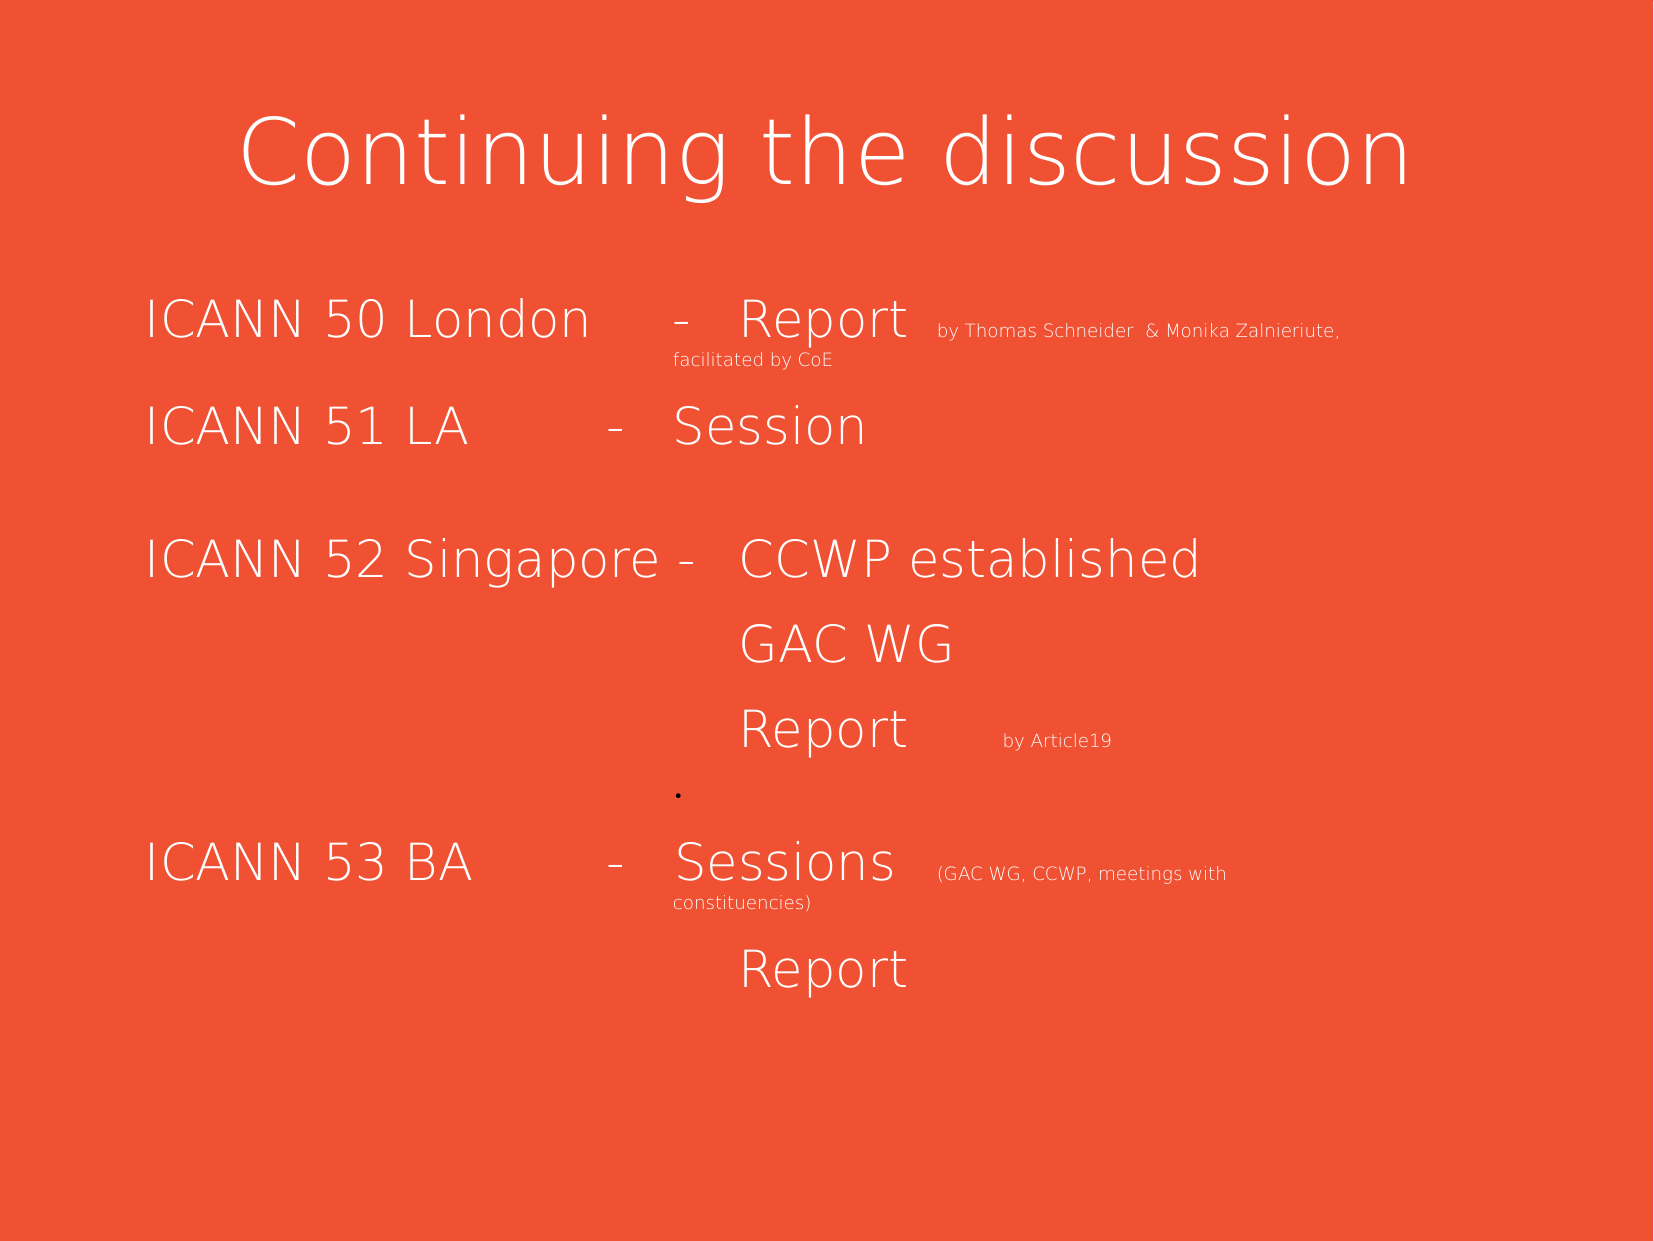

# Continuing the discussion
ICANN 50 London 	- 	Report 		by Thomas Schneider & Monika Zalnieriute, 														 						 					 		 	 	 	 	 	 	facilitated by CoE
ICANN 51 LA 			 	-	Session
ICANN 52 Singapore - 	CCWP established
 GAC WG
 Report 	 by Article19
ICANN 53 BA 			 	- Sessions 	(GAC WG, CCWP, meetings with 															 	 		 	 	 	 	 	 	 	 	 	 	constituencies)
 Report